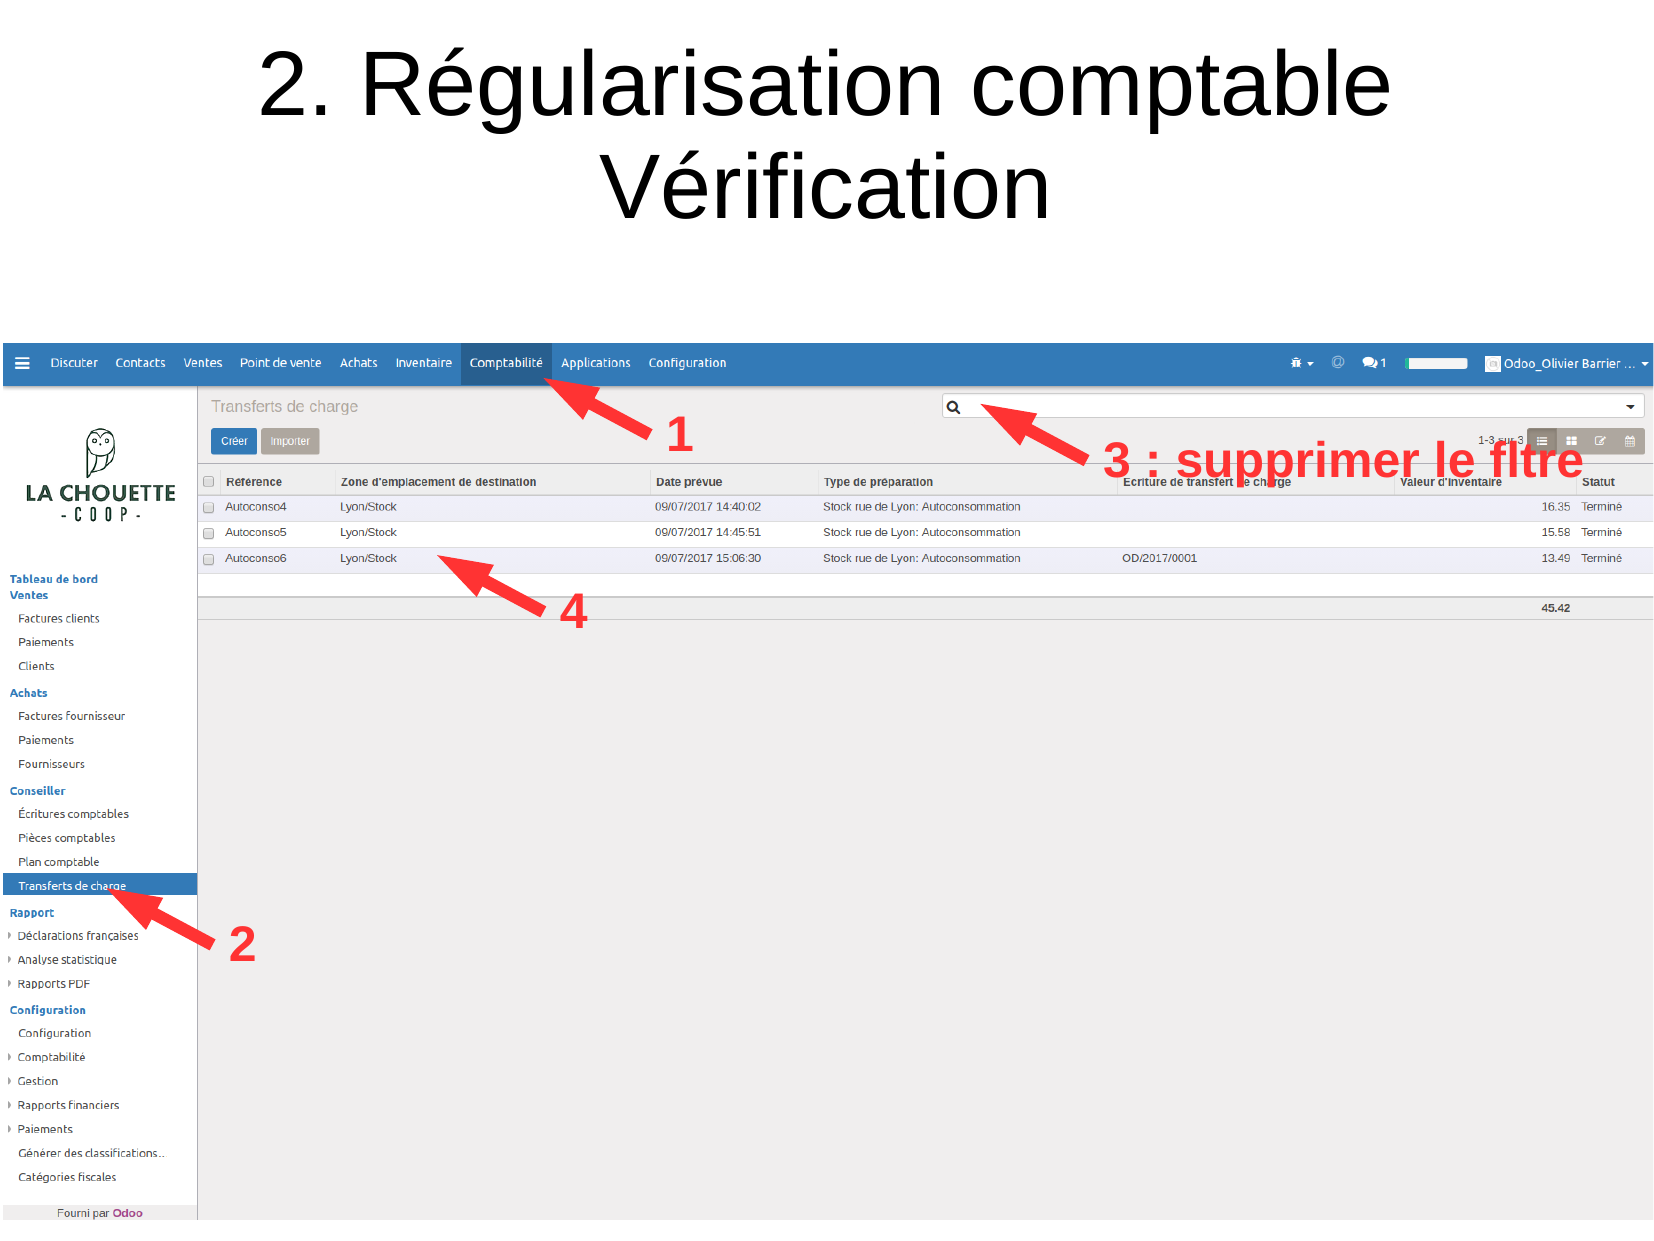

# 2. Régularisation comptable Vérification
1
3 : supprimer le fltre
4
2